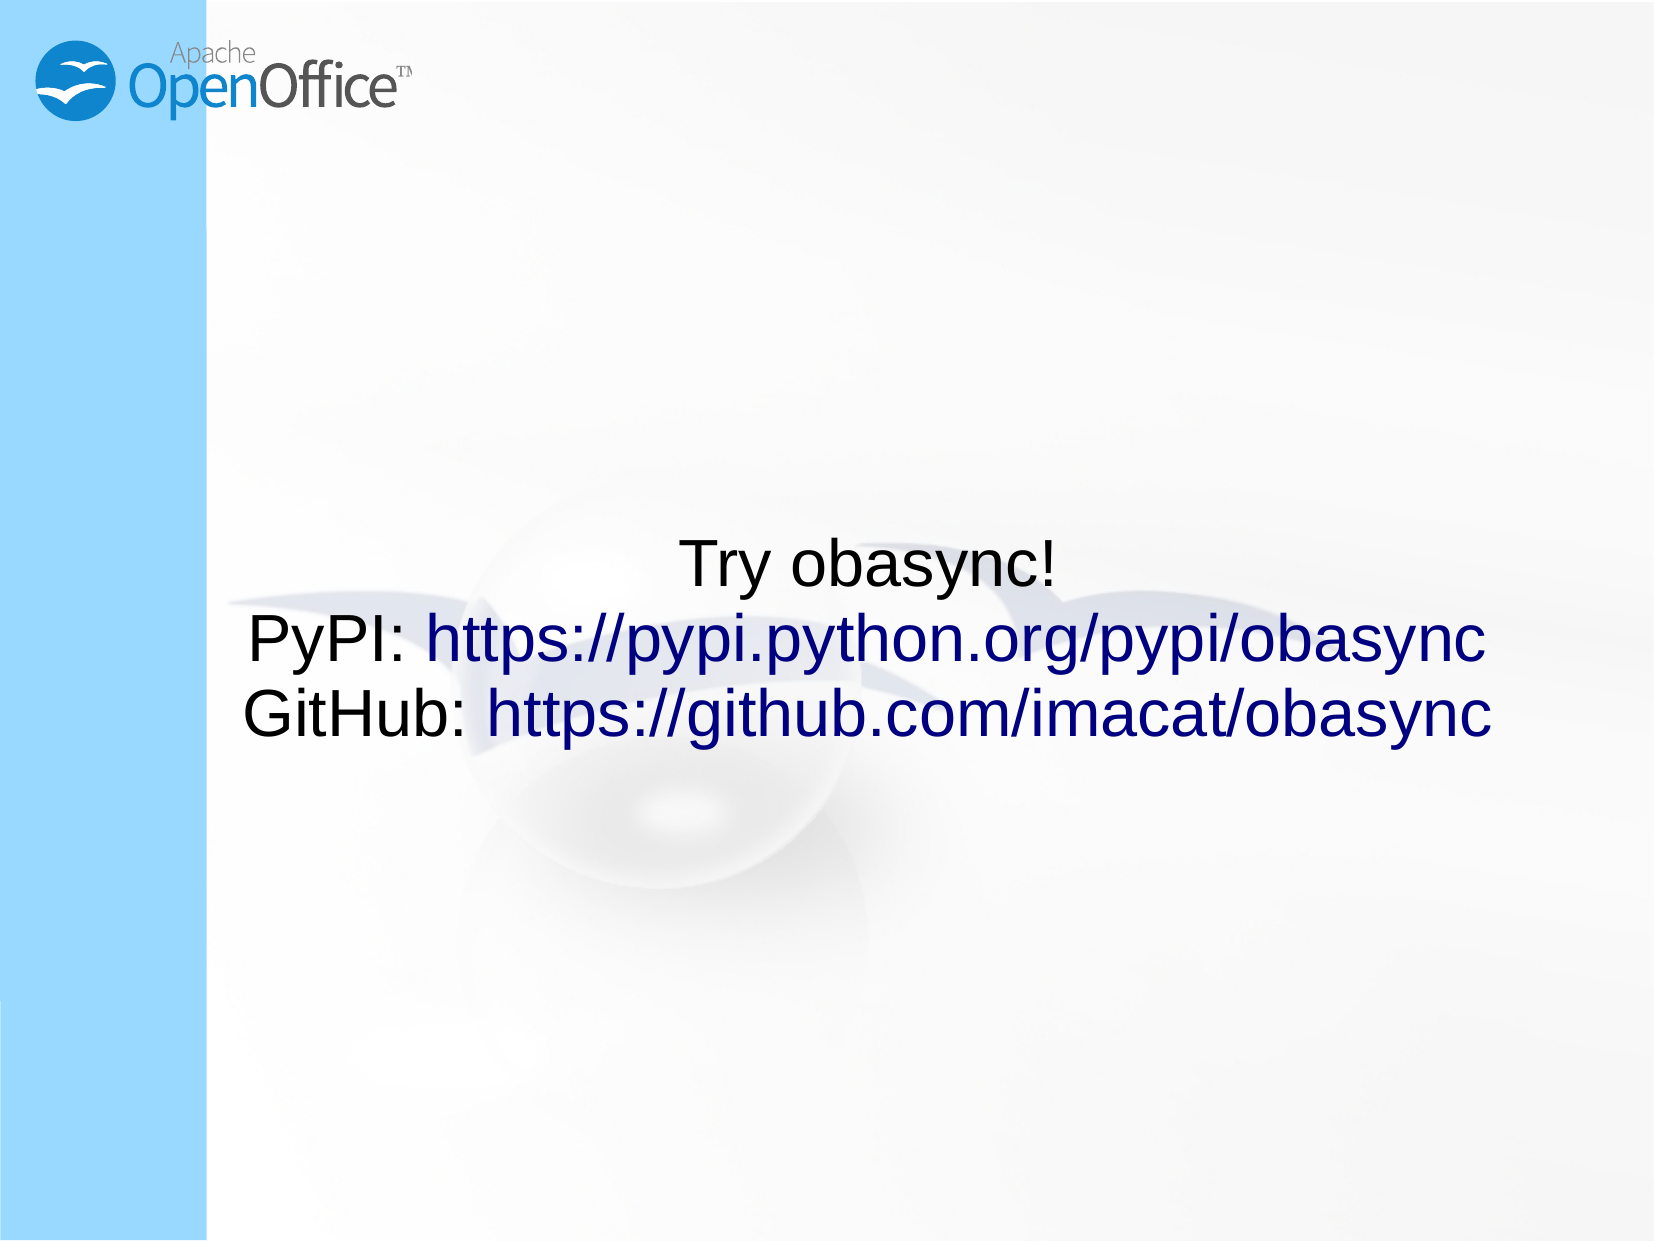

# Try obasync!
PyPI: https://pypi.python.org/pypi/obasync
GitHub: https://github.com/imacat/obasync